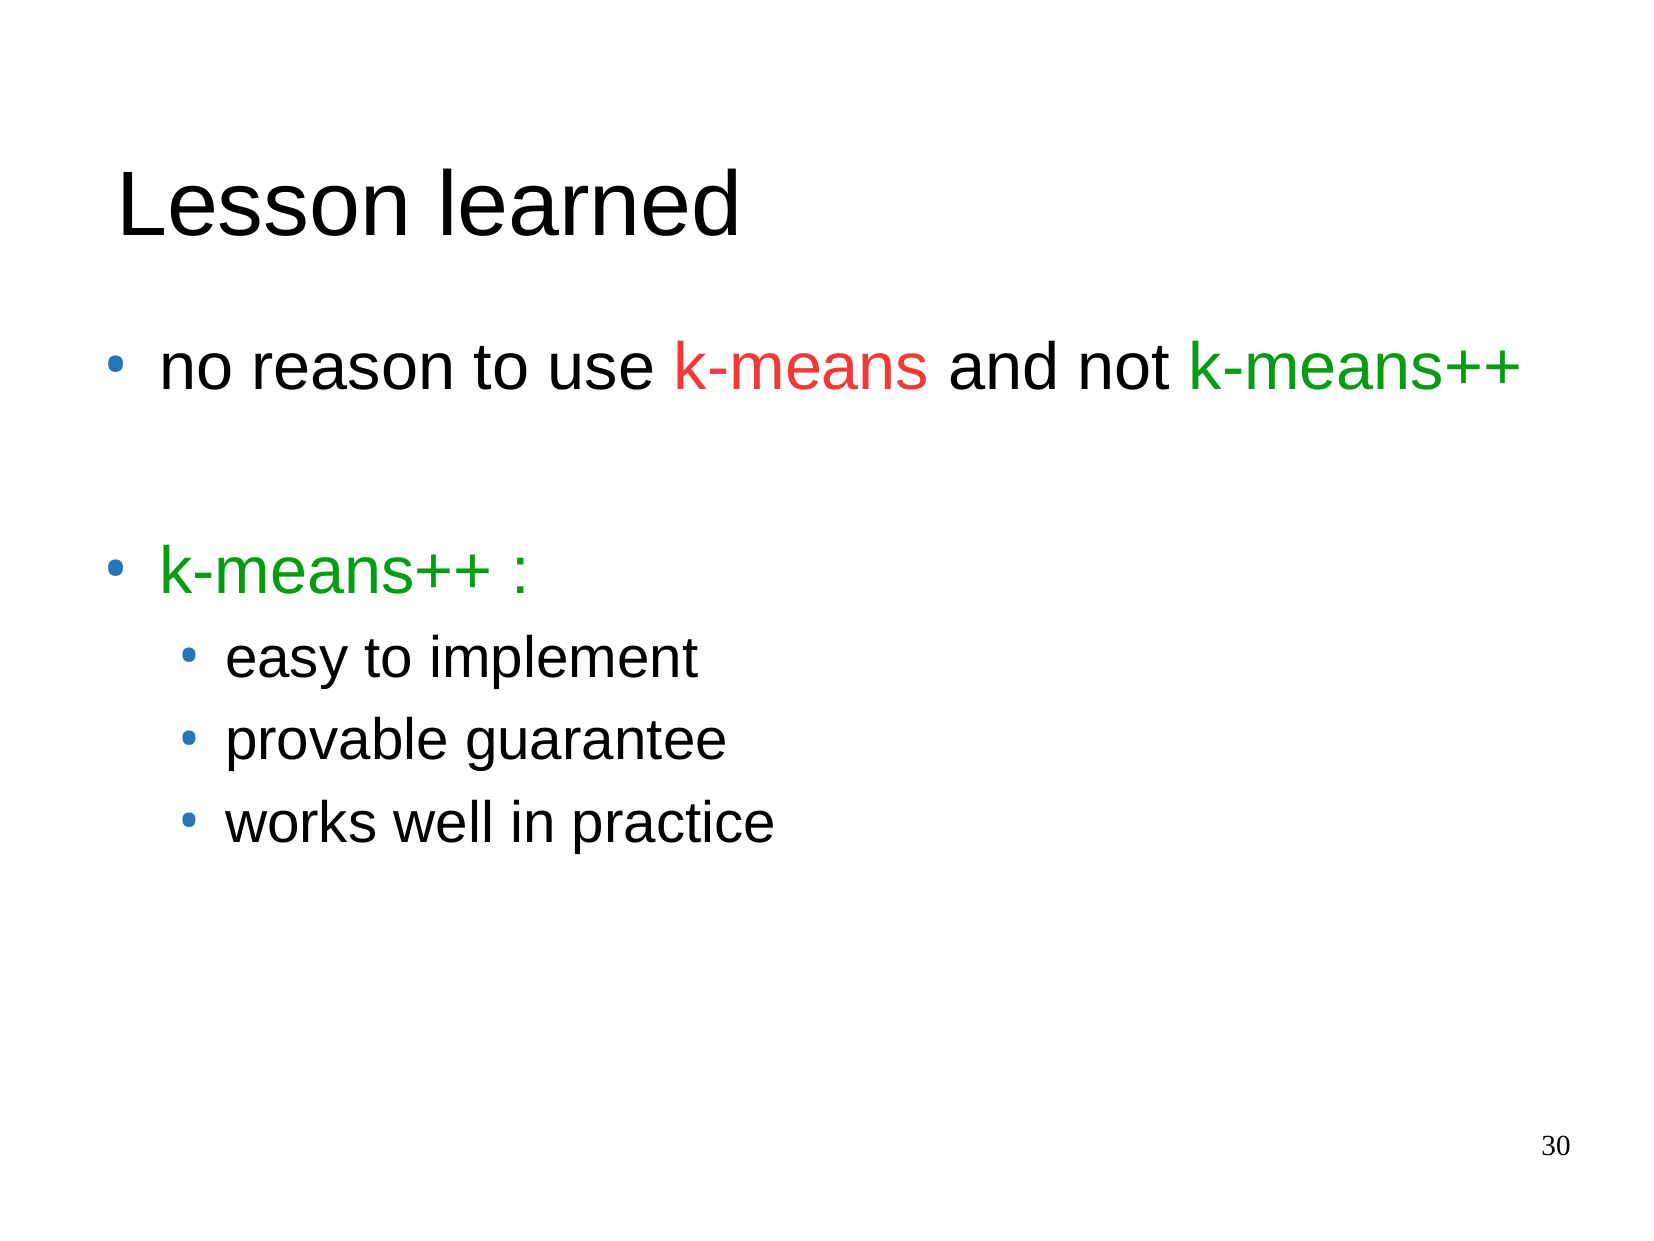

# Lesson learned
Boston University Slideshow Title Goes Here
no reason to use k-means and not k-means++
k-means++ :
easy to implement
provable guarantee
works well in practice
30